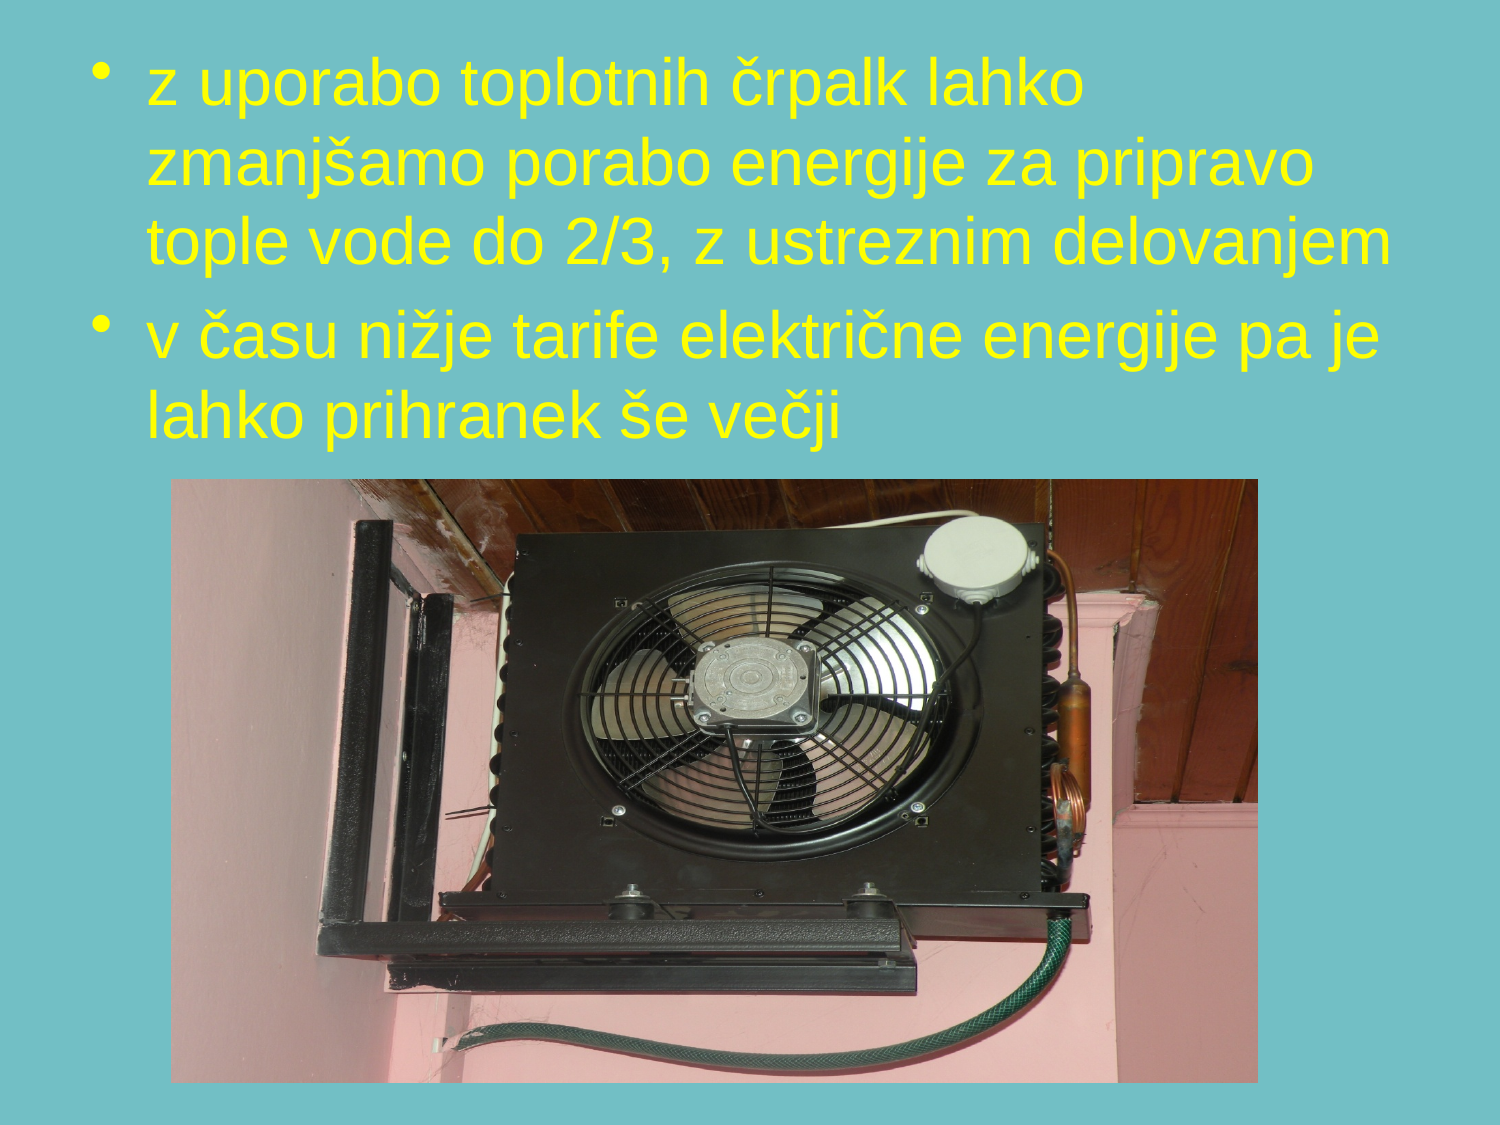

# z uporabo toplotnih črpalk lahko zmanjšamo porabo energije za pripravo tople vode do 2/3, z ustreznim delovanjem
v času nižje tarife električne energije pa je lahko prihranek še večji